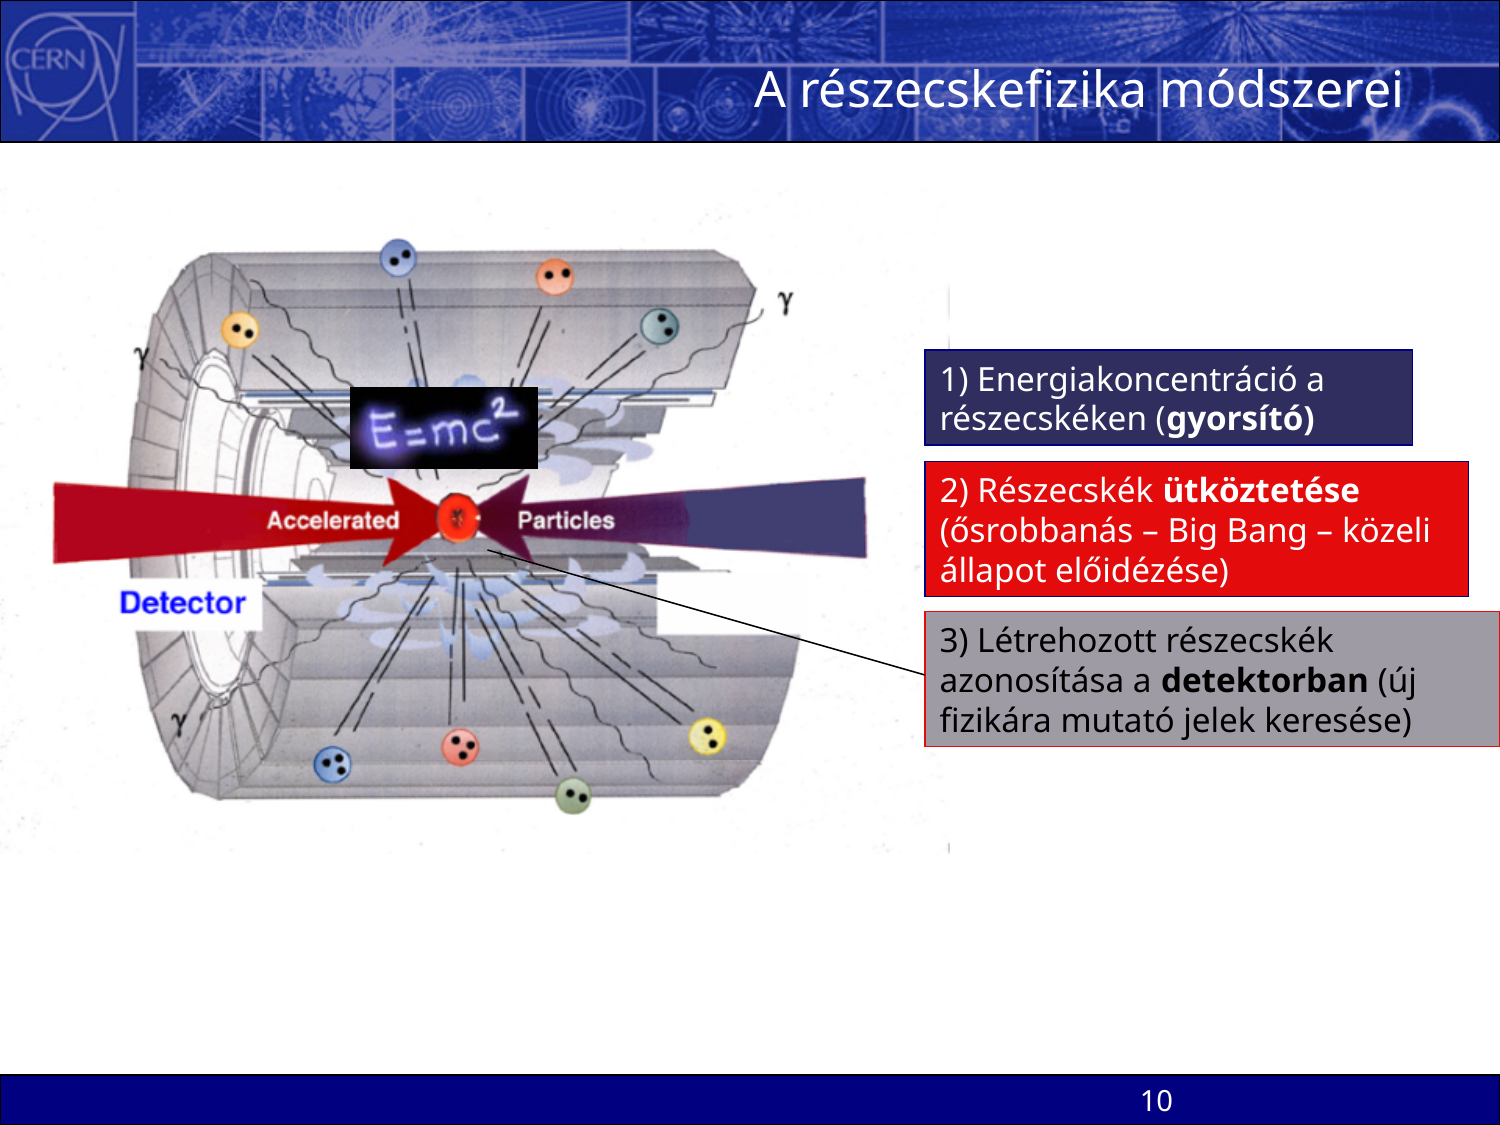

A részecskefizika módszerei
1) Energiakoncentráció a részecskéken (gyorsító)
2) Részecskék ütköztetése (ősrobbanás – Big Bang – közeli állapot előidézése)
3) Létrehozott részecskék azonosítása a detektorban (új fizikára mutató jelek keresése)